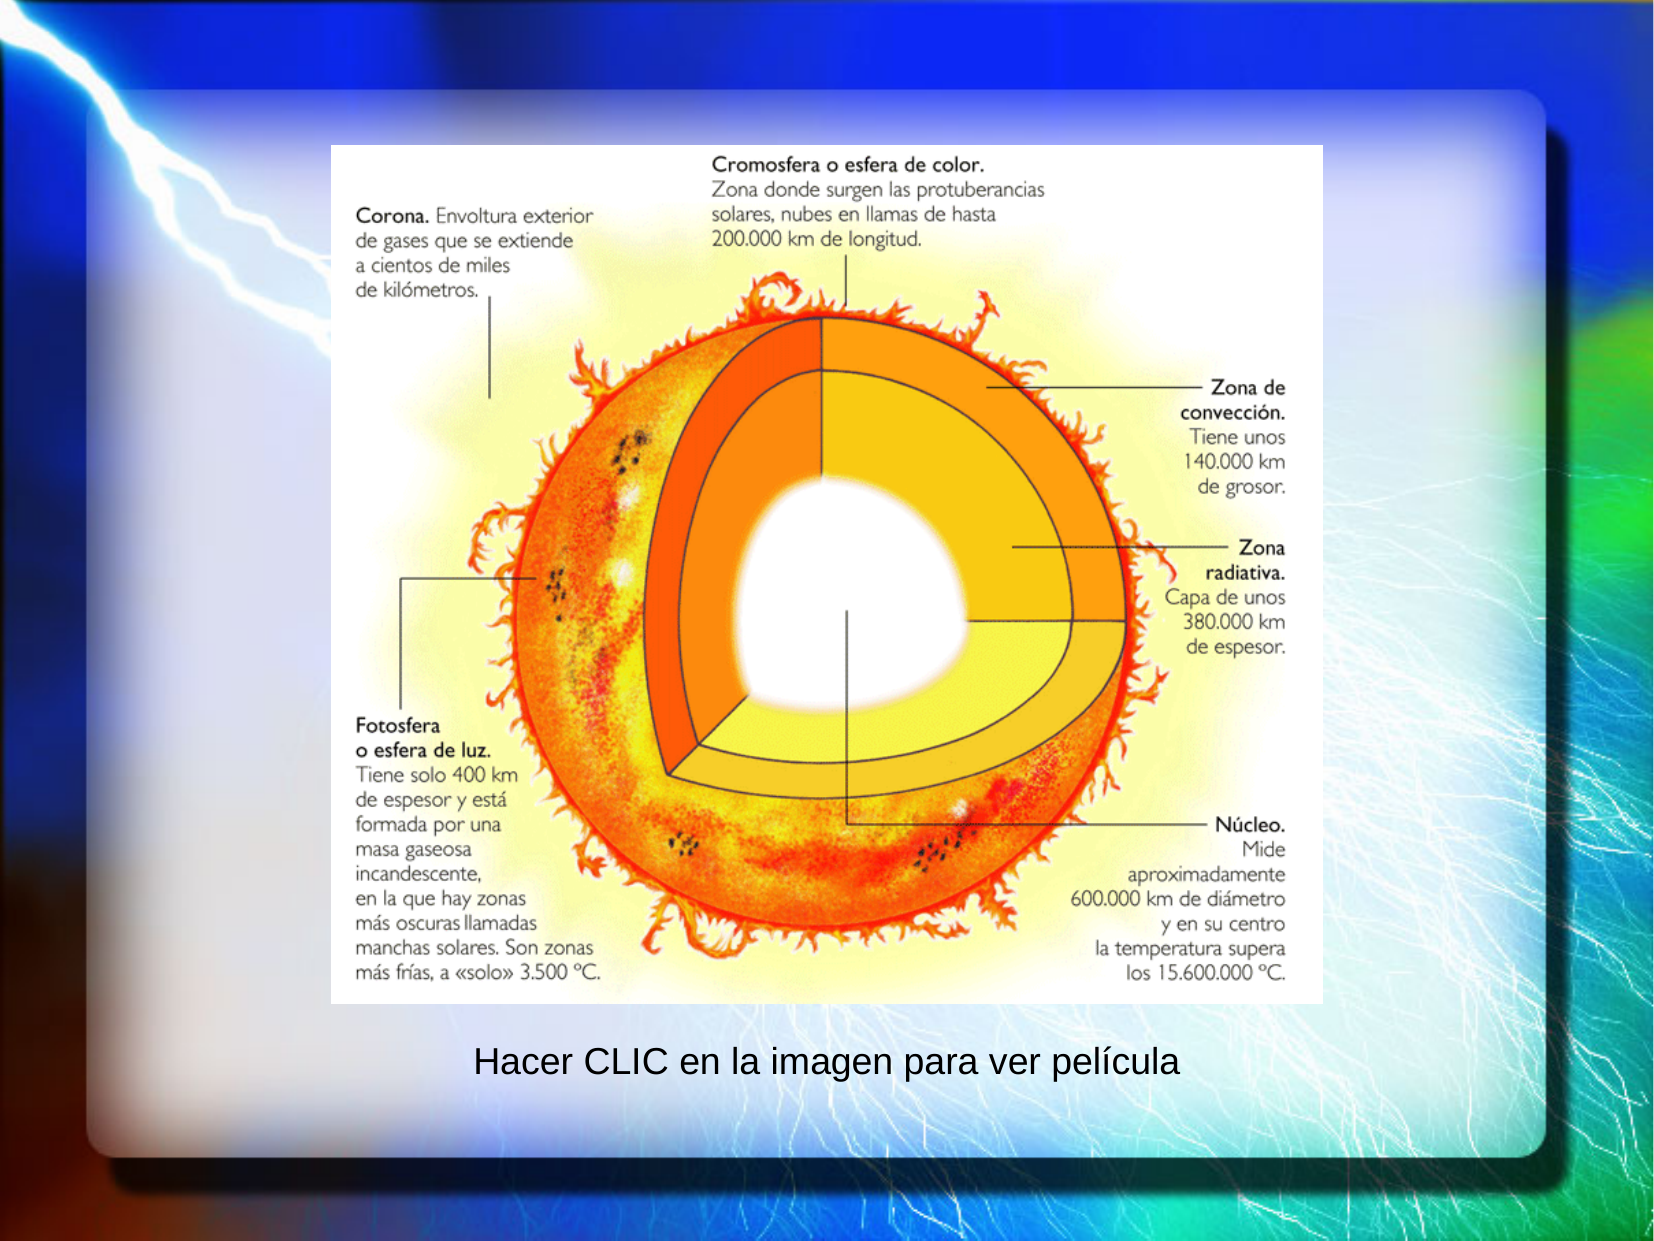

Hacer CLIC en la imagen para ver película